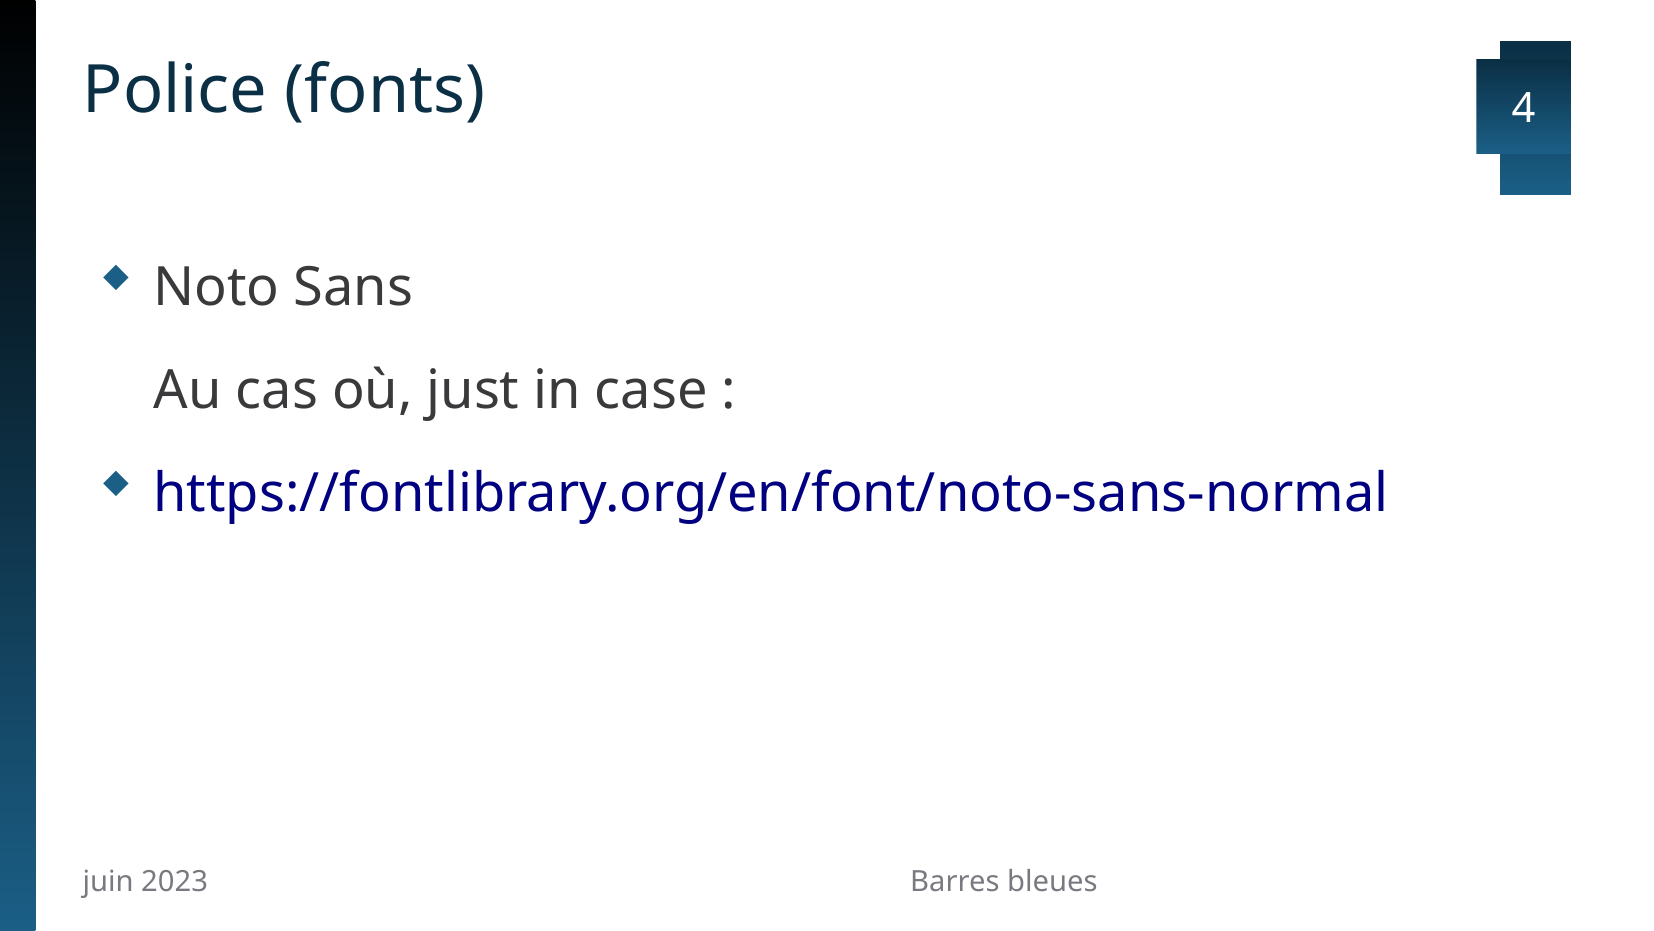

# Police (fonts)
Noto Sans
Au cas où, just in case :
https://fontlibrary.org/en/font/noto-sans-normal
juin 2023
Barres bleues